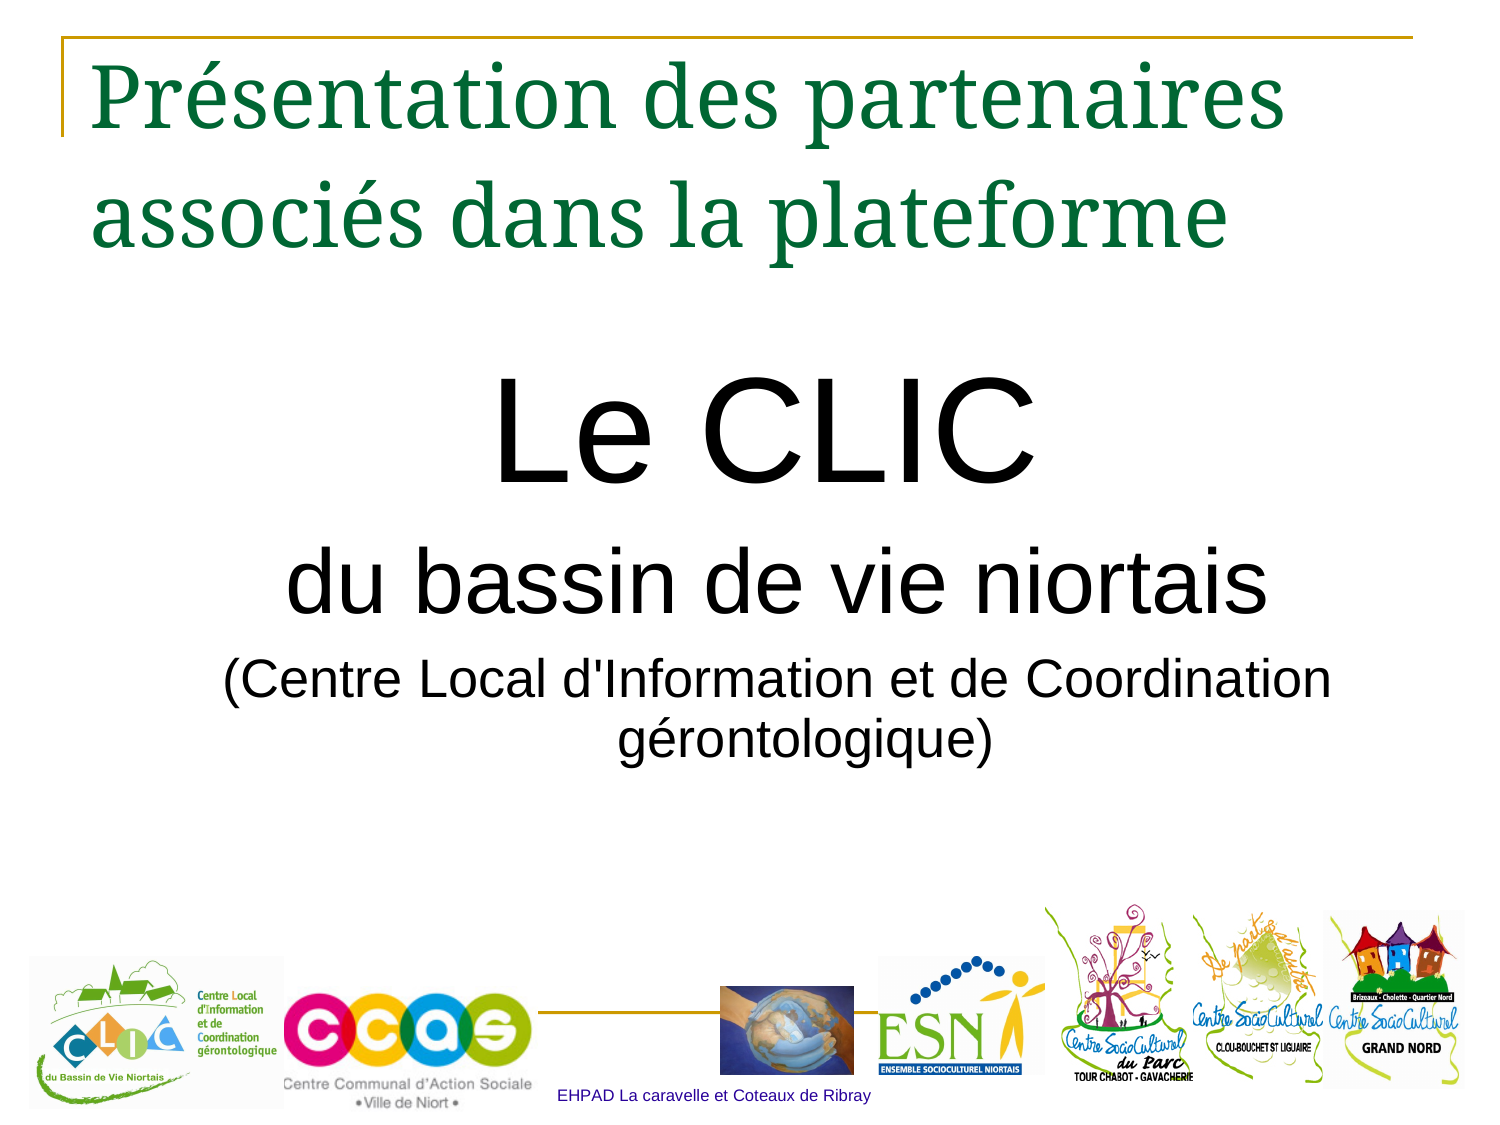

# Présentation des partenaires associés dans la plateforme
Le CLIC
du bassin de vie niortais
(Centre Local d'Information et de Coordination gérontologique)
EHPAD La caravelle et Coteaux de Ribray